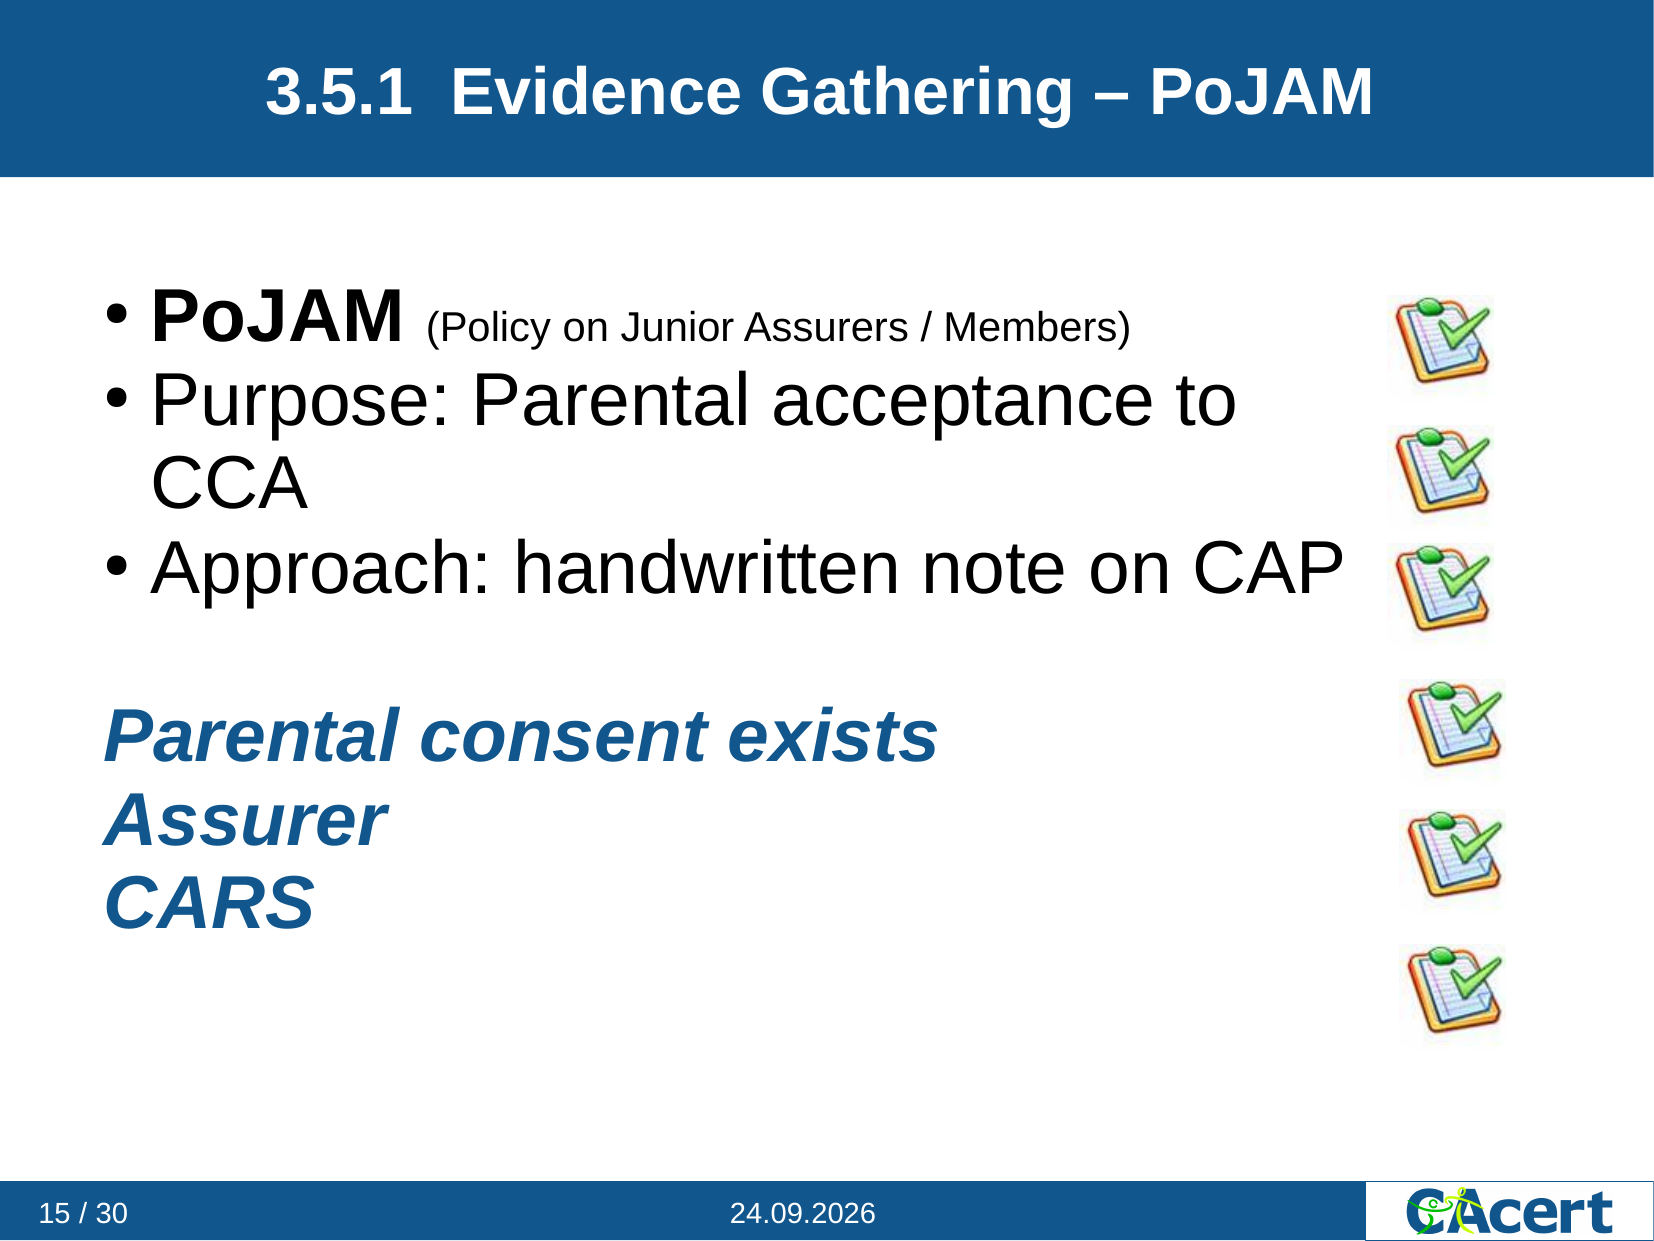

# 3.5.1 Evidence Gathering – PoJAM
 PoJAM (Policy on Junior Assurers / Members)
 Purpose: Parental acceptance to CCA
 Approach: handwritten note on CAP
Parental consent exists
Assurer
CARS